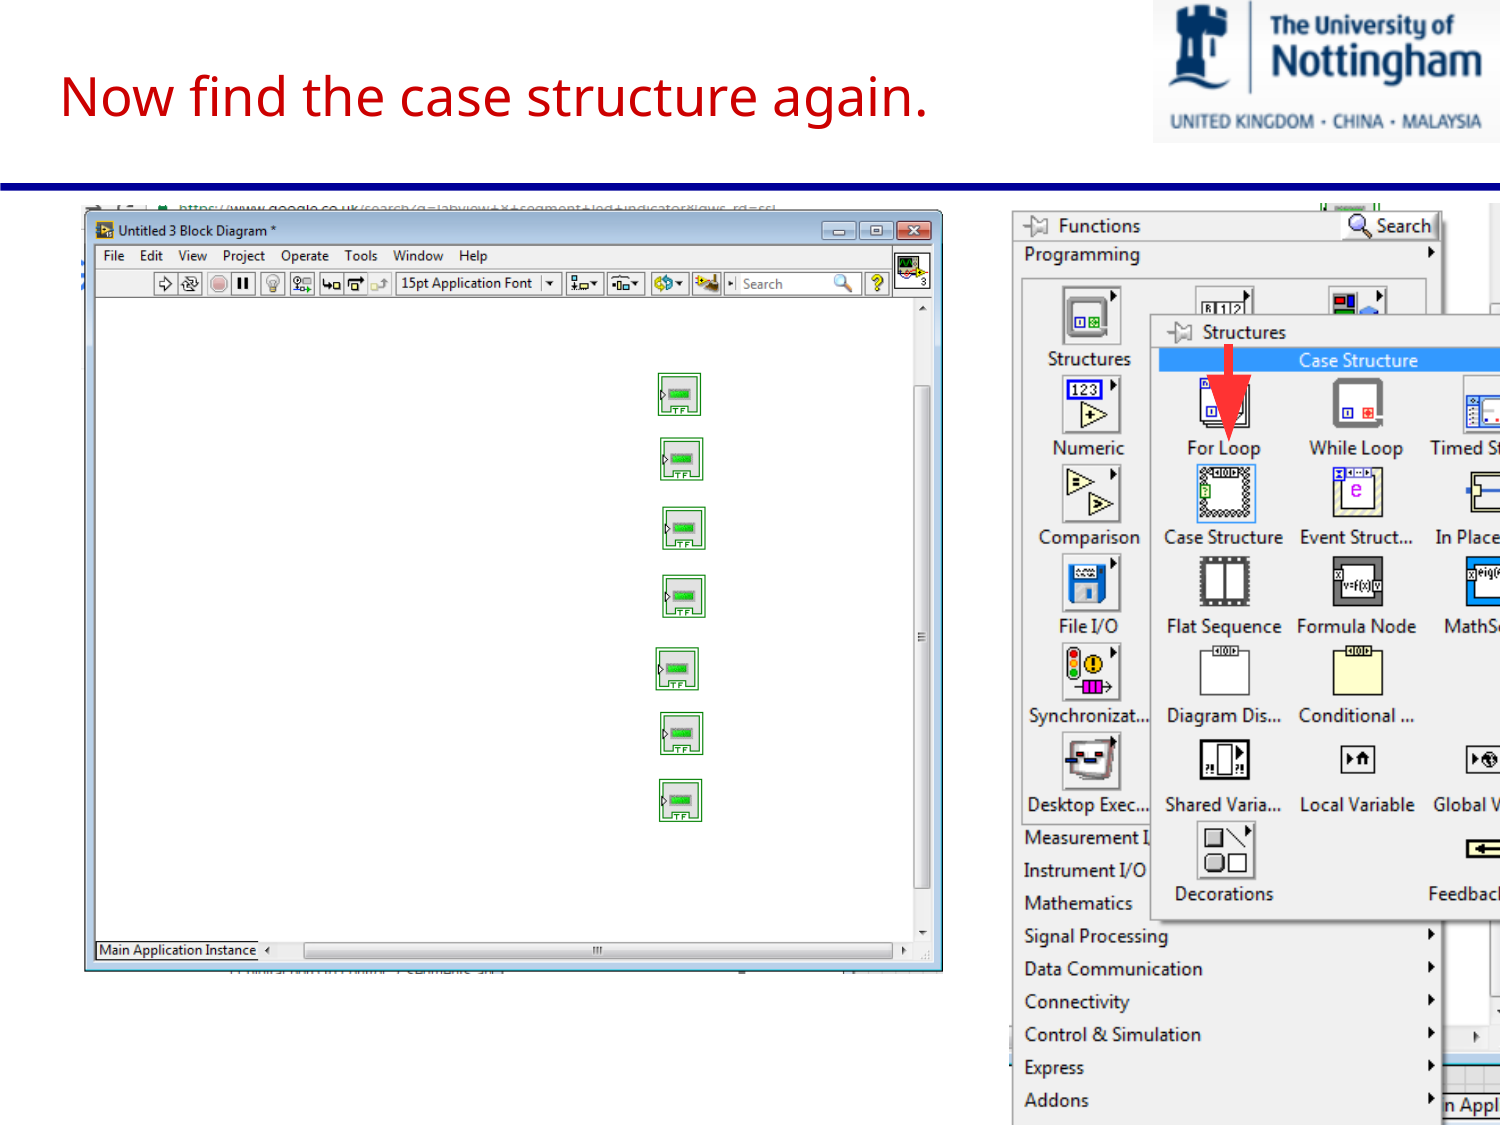

# Now find the case structure again.